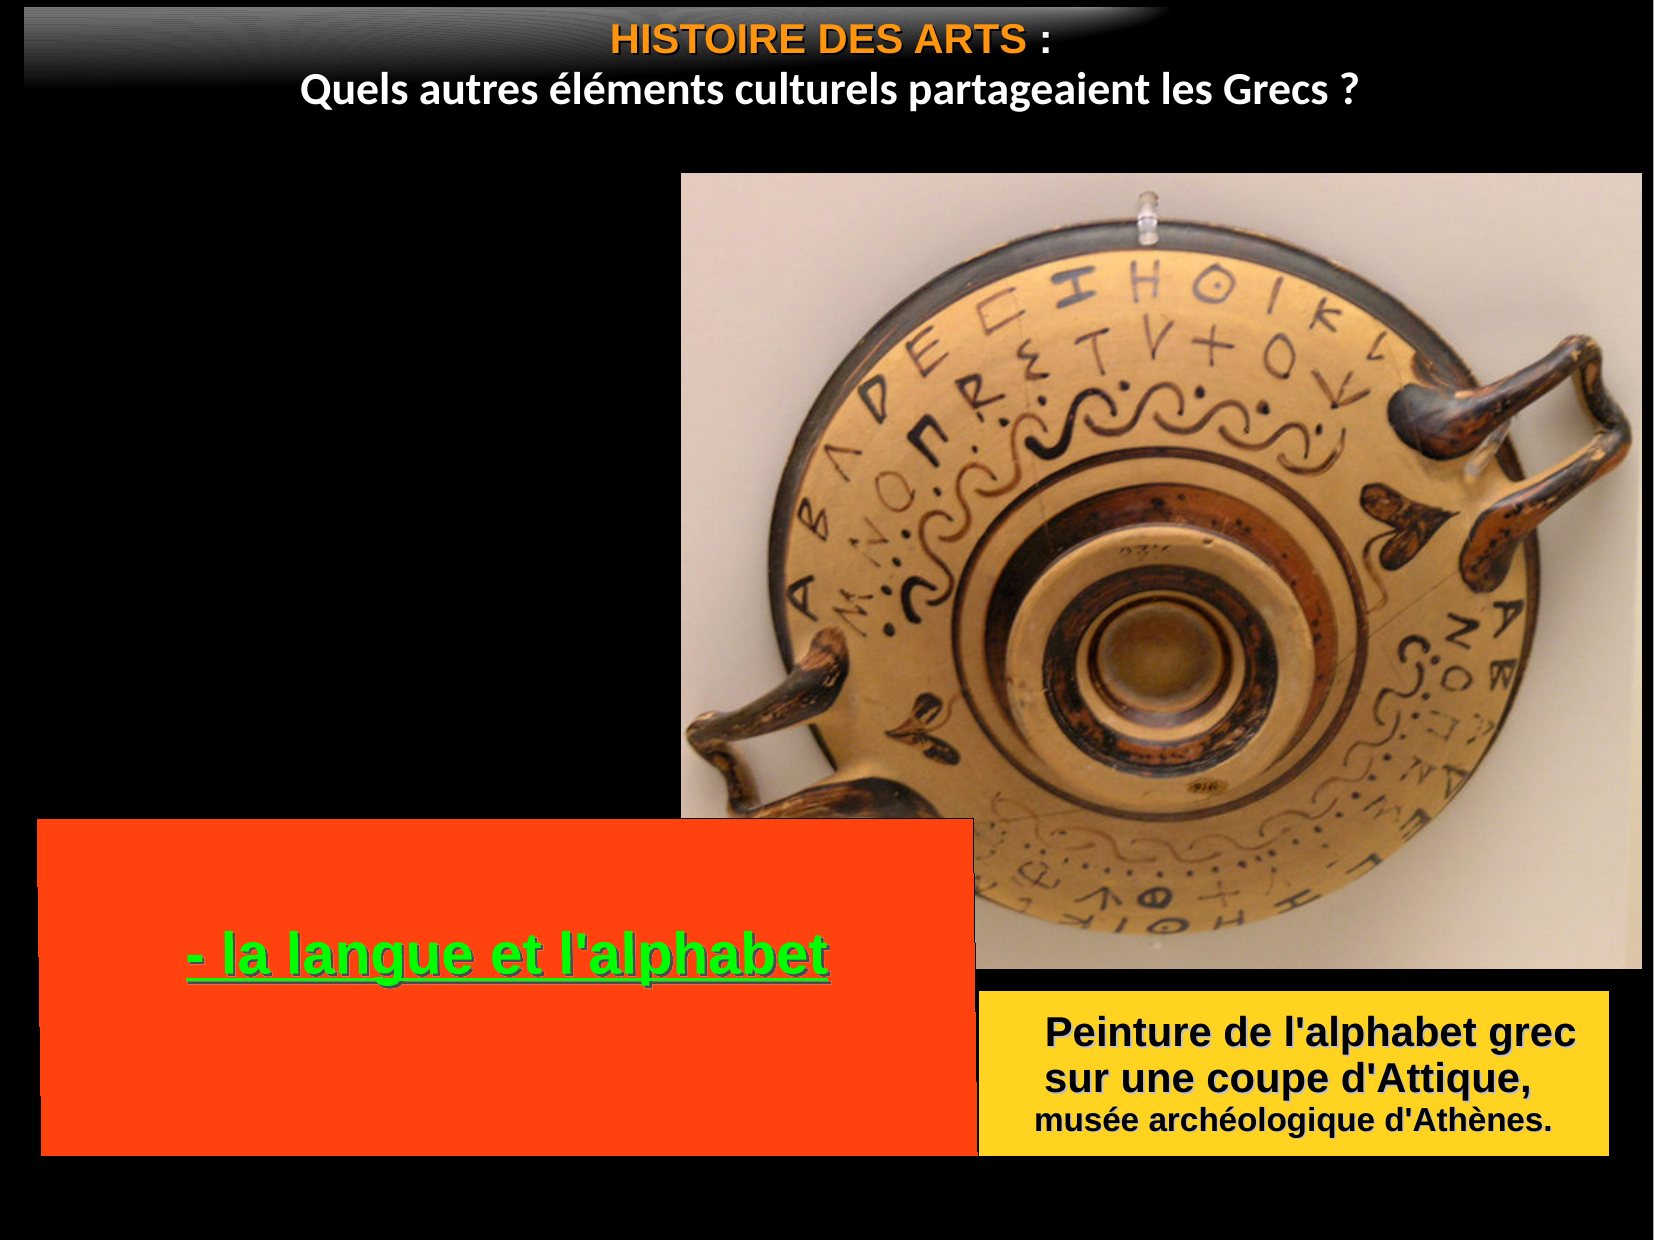

HISTOIRE DES ARTS :
Quels autres éléments culturels partageaient les Grecs ?
- la langue et l'alphabet
 Peinture de l'alphabet grec
sur une coupe d'Attique,
musée archéologique d'Athènes.